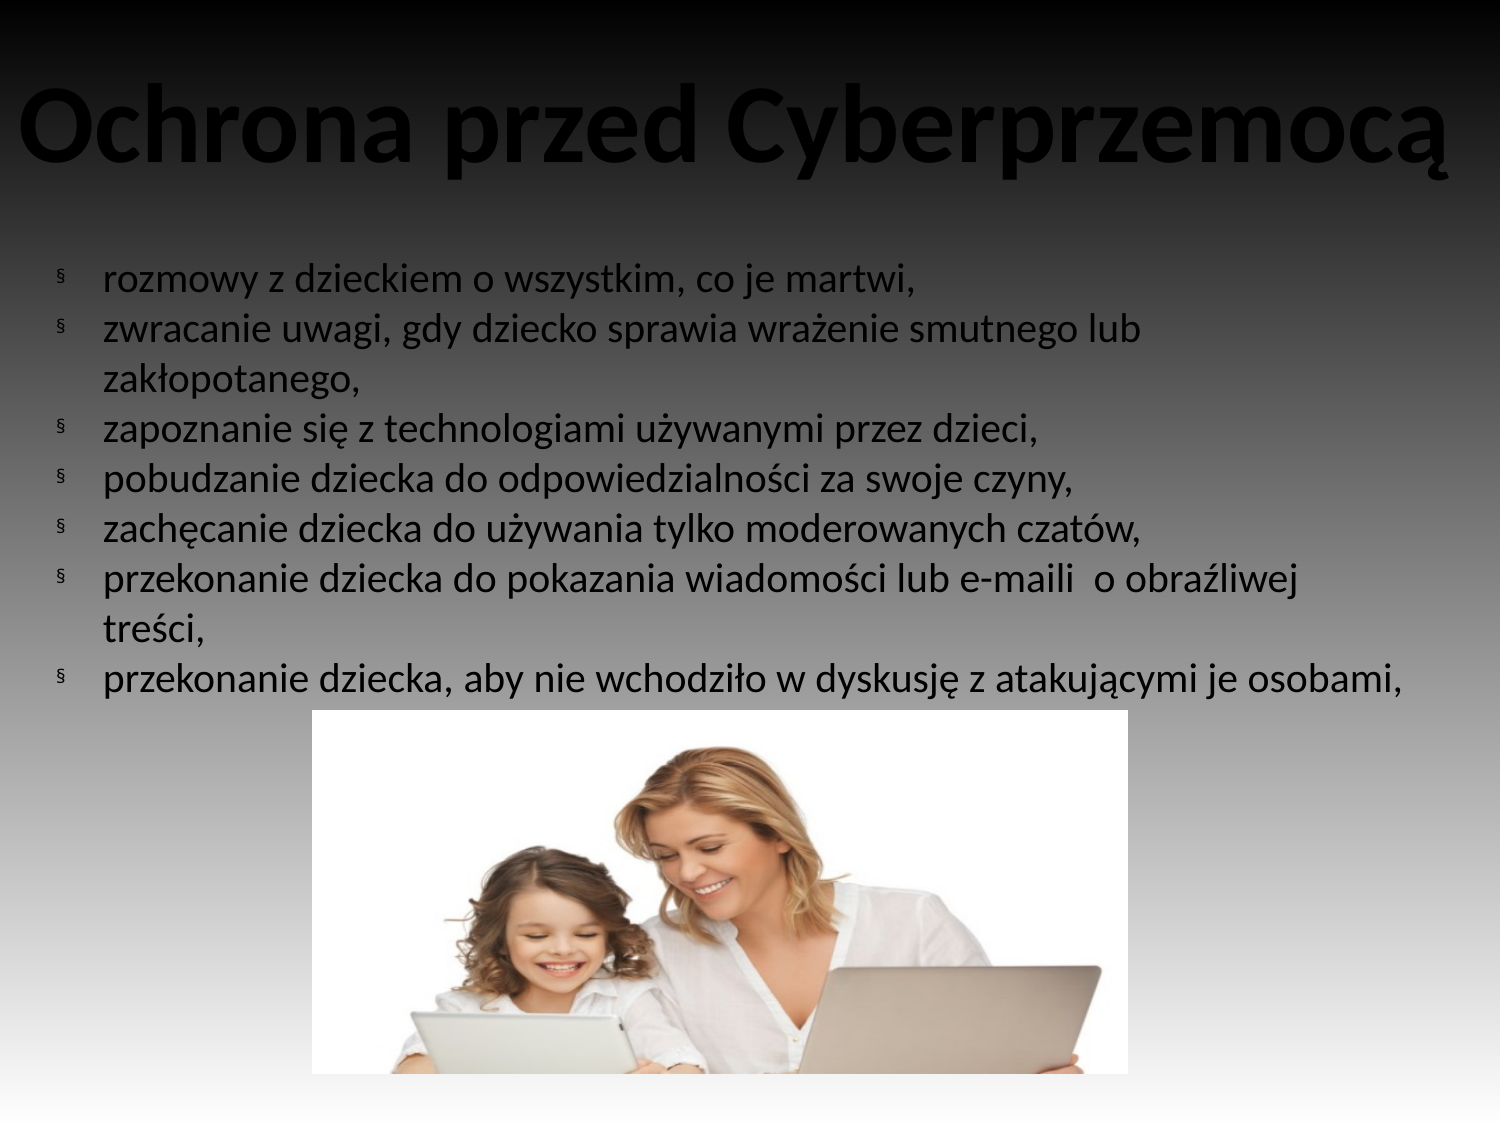

Ochrona przed Cyberprzemocą
rozmowy z dzieckiem o wszystkim, co je martwi,
zwracanie uwagi, gdy dziecko sprawia wrażenie smutnego lub zakłopotanego,
zapoznanie się z technologiami używanymi przez dzieci,
pobudzanie dziecka do odpowiedzialności za swoje czyny,
zachęcanie dziecka do używania tylko moderowanych czatów,
przekonanie dziecka do pokazania wiadomości lub e-maili o obraźliwej treści,
przekonanie dziecka, aby nie wchodziło w dyskusję z atakującymi je osobami,